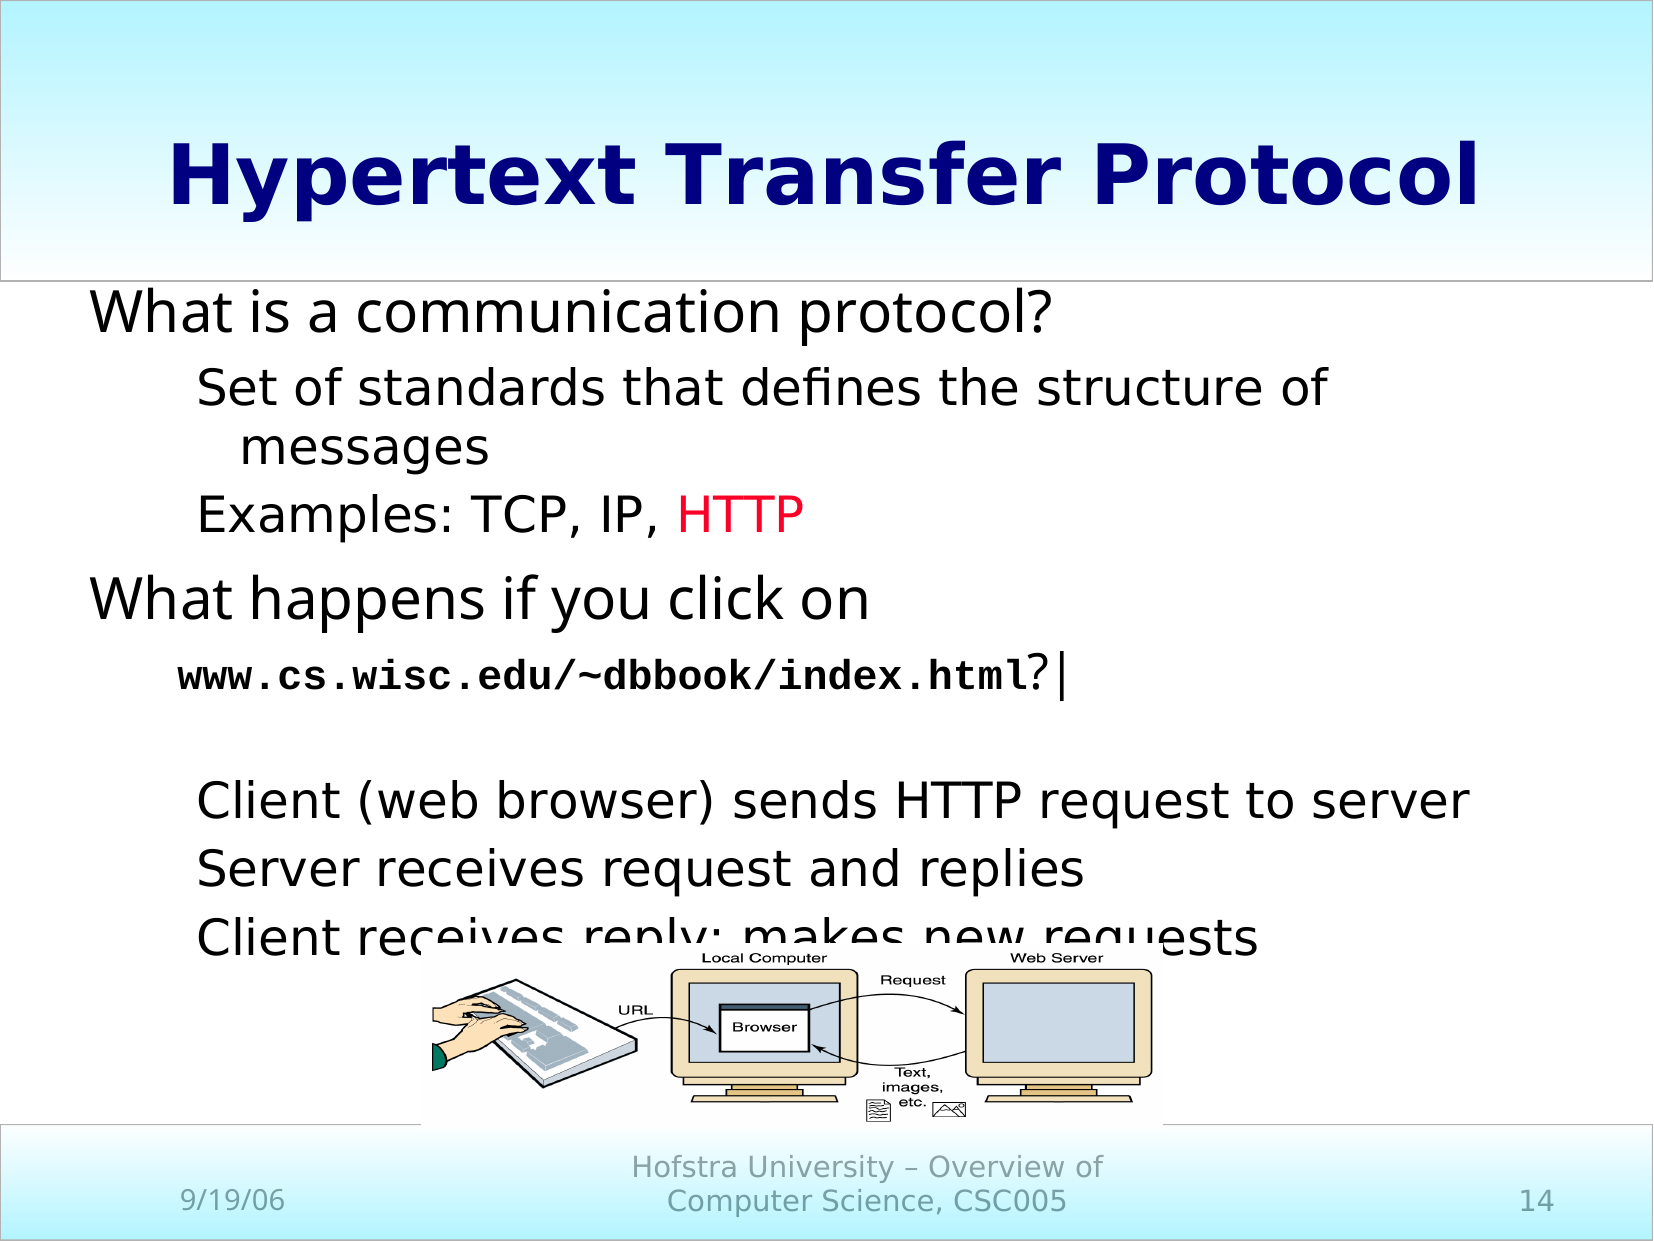

# Hypertext Transfer Protocol
What is a communication protocol?
Set of standards that defines the structure of messages
Examples: TCP, IP, HTTP
What happens if you click on www.cs.wisc.edu/~dbbook/index.html?|
Client (web browser) sends HTTP request to server
Server receives request and replies
Client receives reply; makes new requests
14